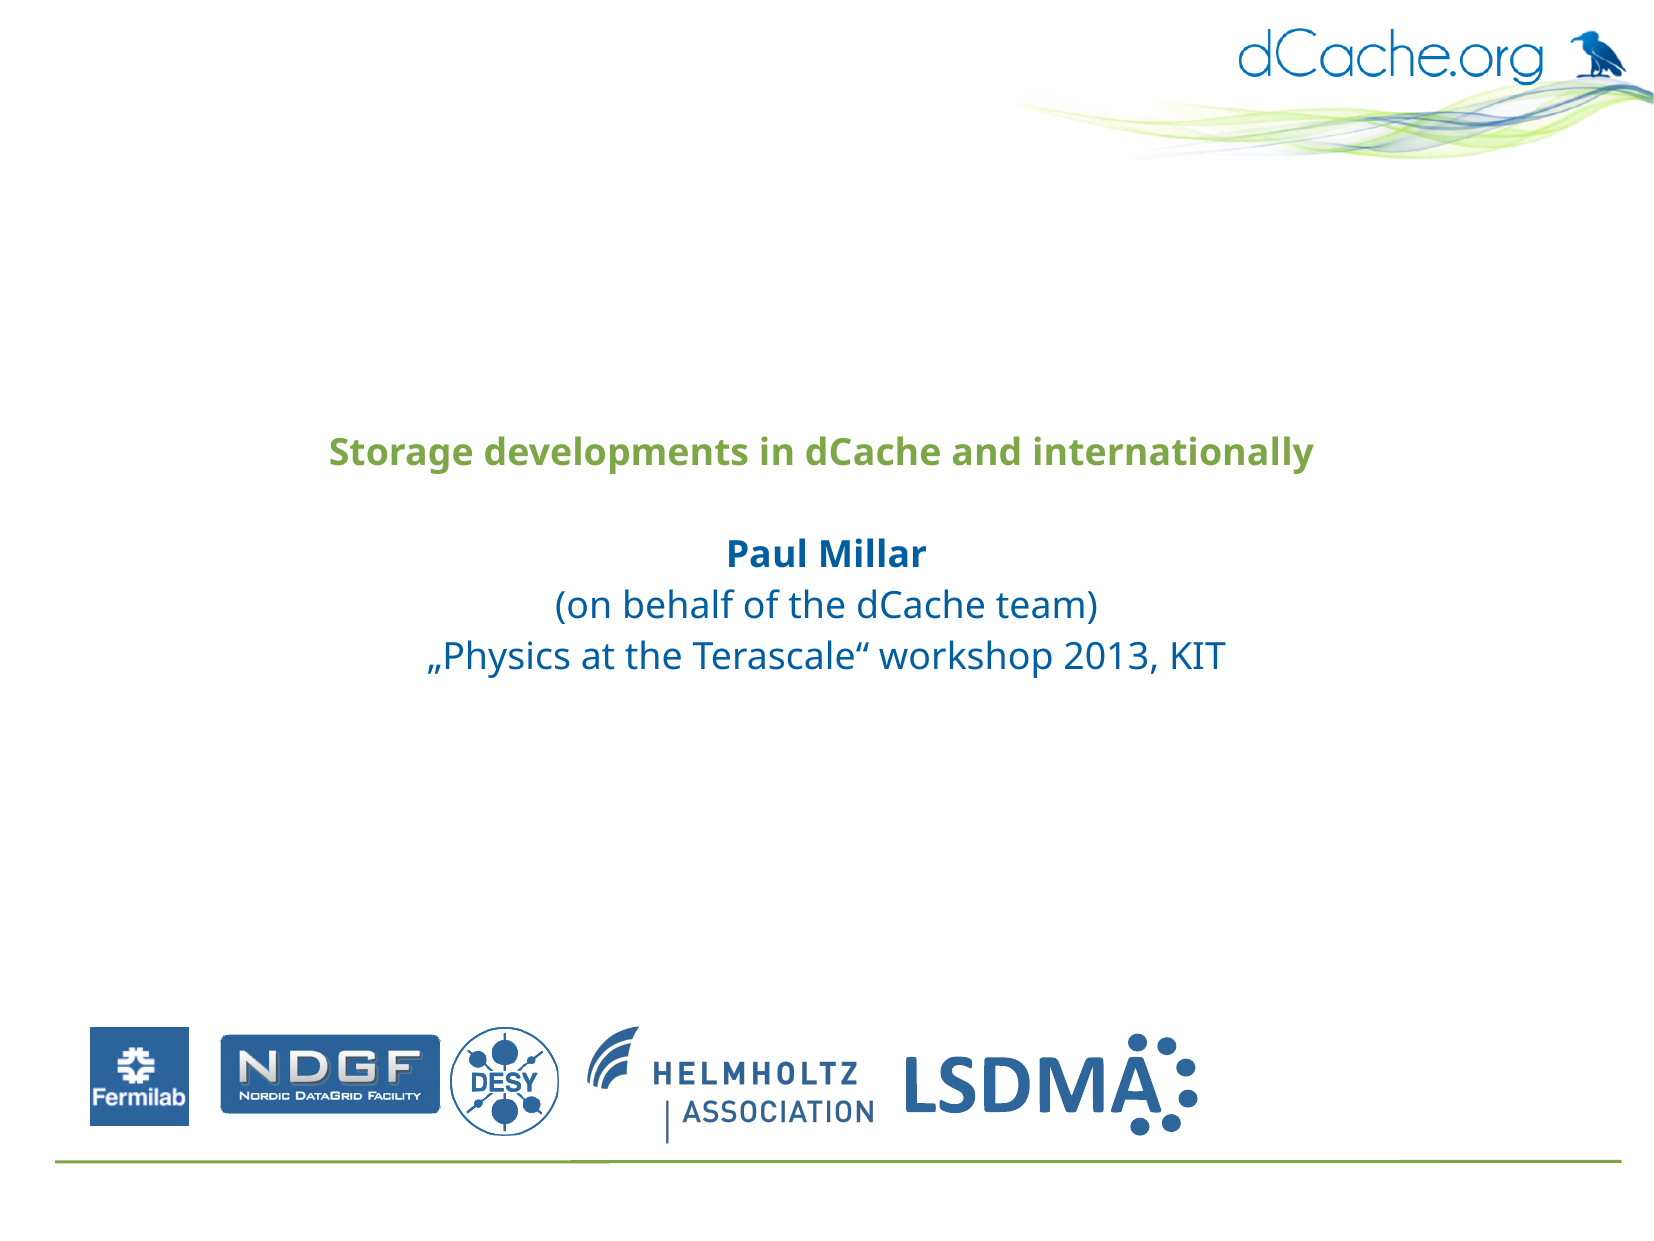

Storage developments in dCache and internationally
Paul Millar
(on behalf of the dCache team)
„Physics at the Terascale“ workshop 2013, KIT